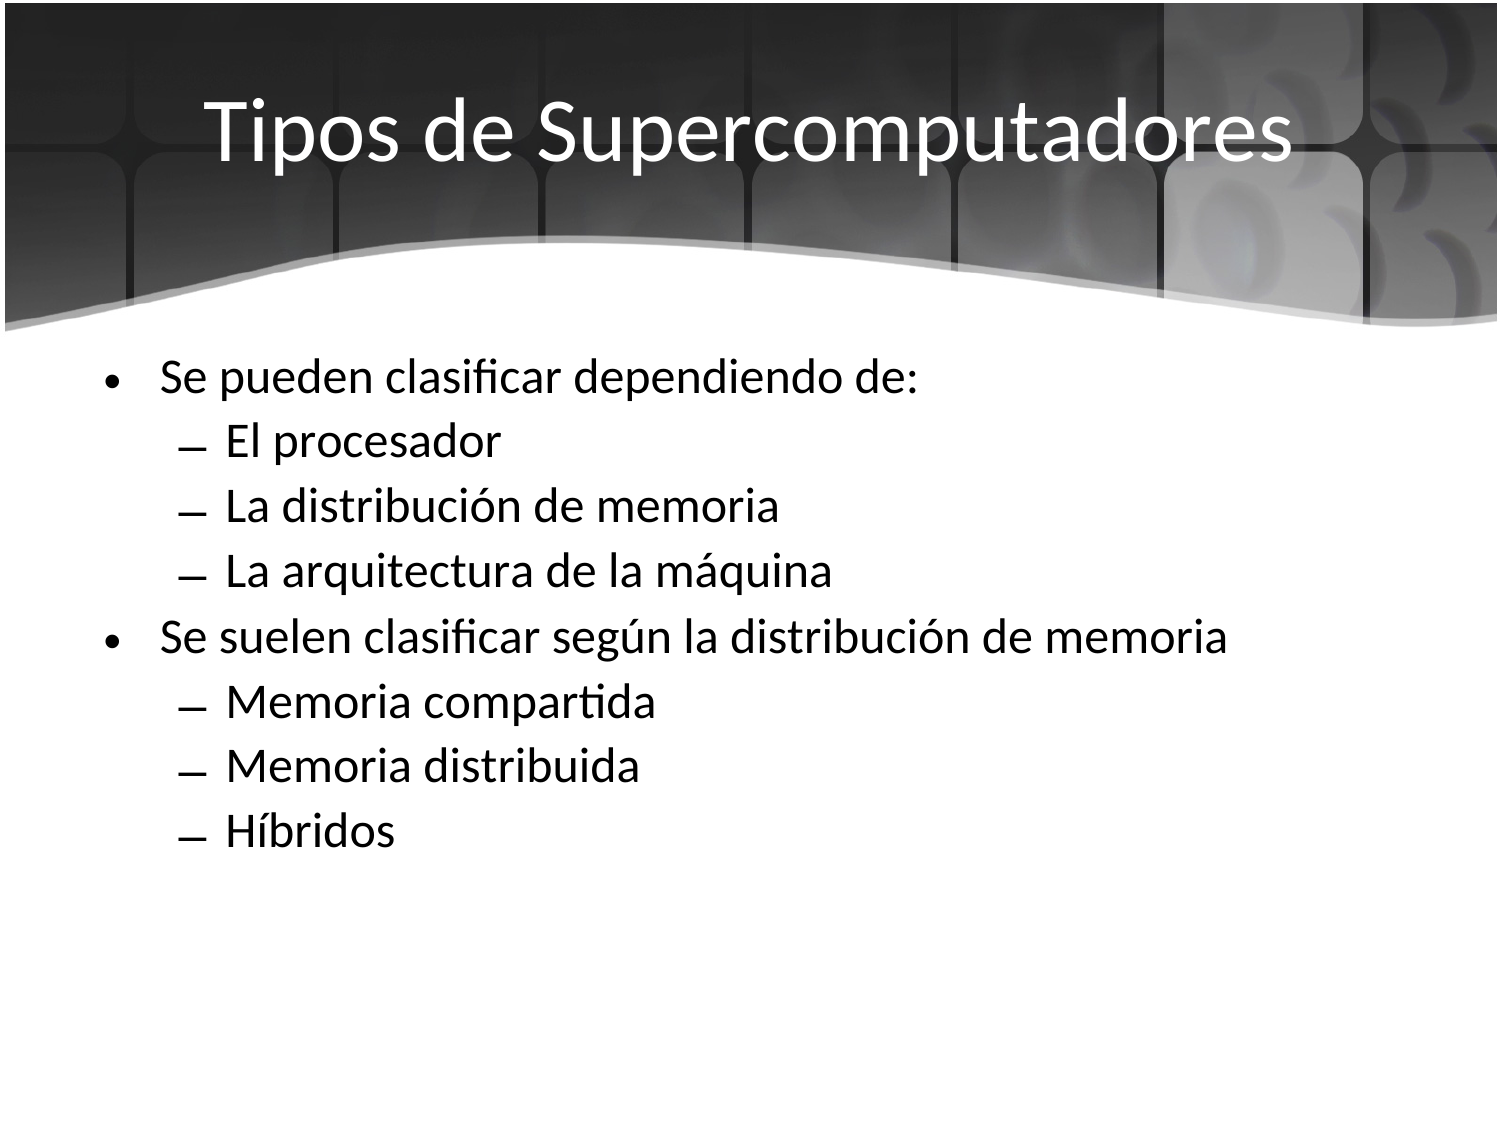

# Tipos de Supercomputadores
Se pueden clasificar dependiendo de:
El procesador
La distribución de memoria
La arquitectura de la máquina
Se suelen clasificar según la distribución de memoria
Memoria compartida
Memoria distribuida
Híbridos